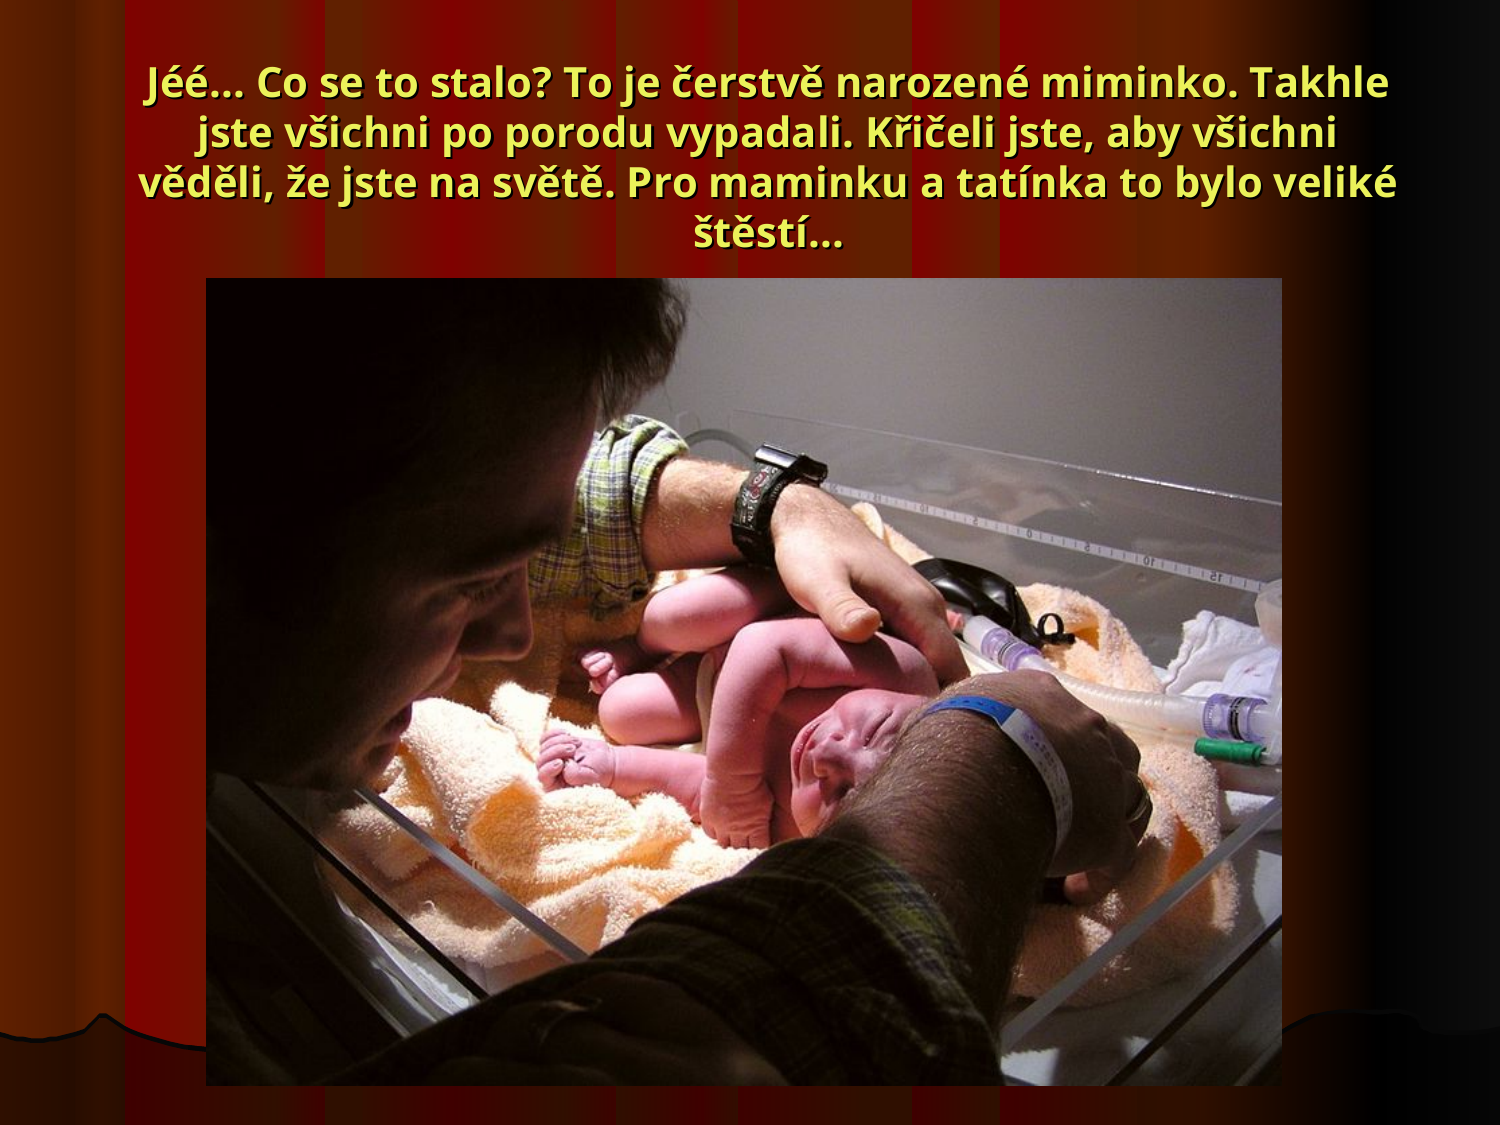

# Jéé... Co se to stalo? To je čerstvě narozené miminko. Takhle jste všichni po porodu vypadali. Křičeli jste, aby všichni věděli, že jste na světě. Pro maminku a tatínka to bylo veliké štěstí...